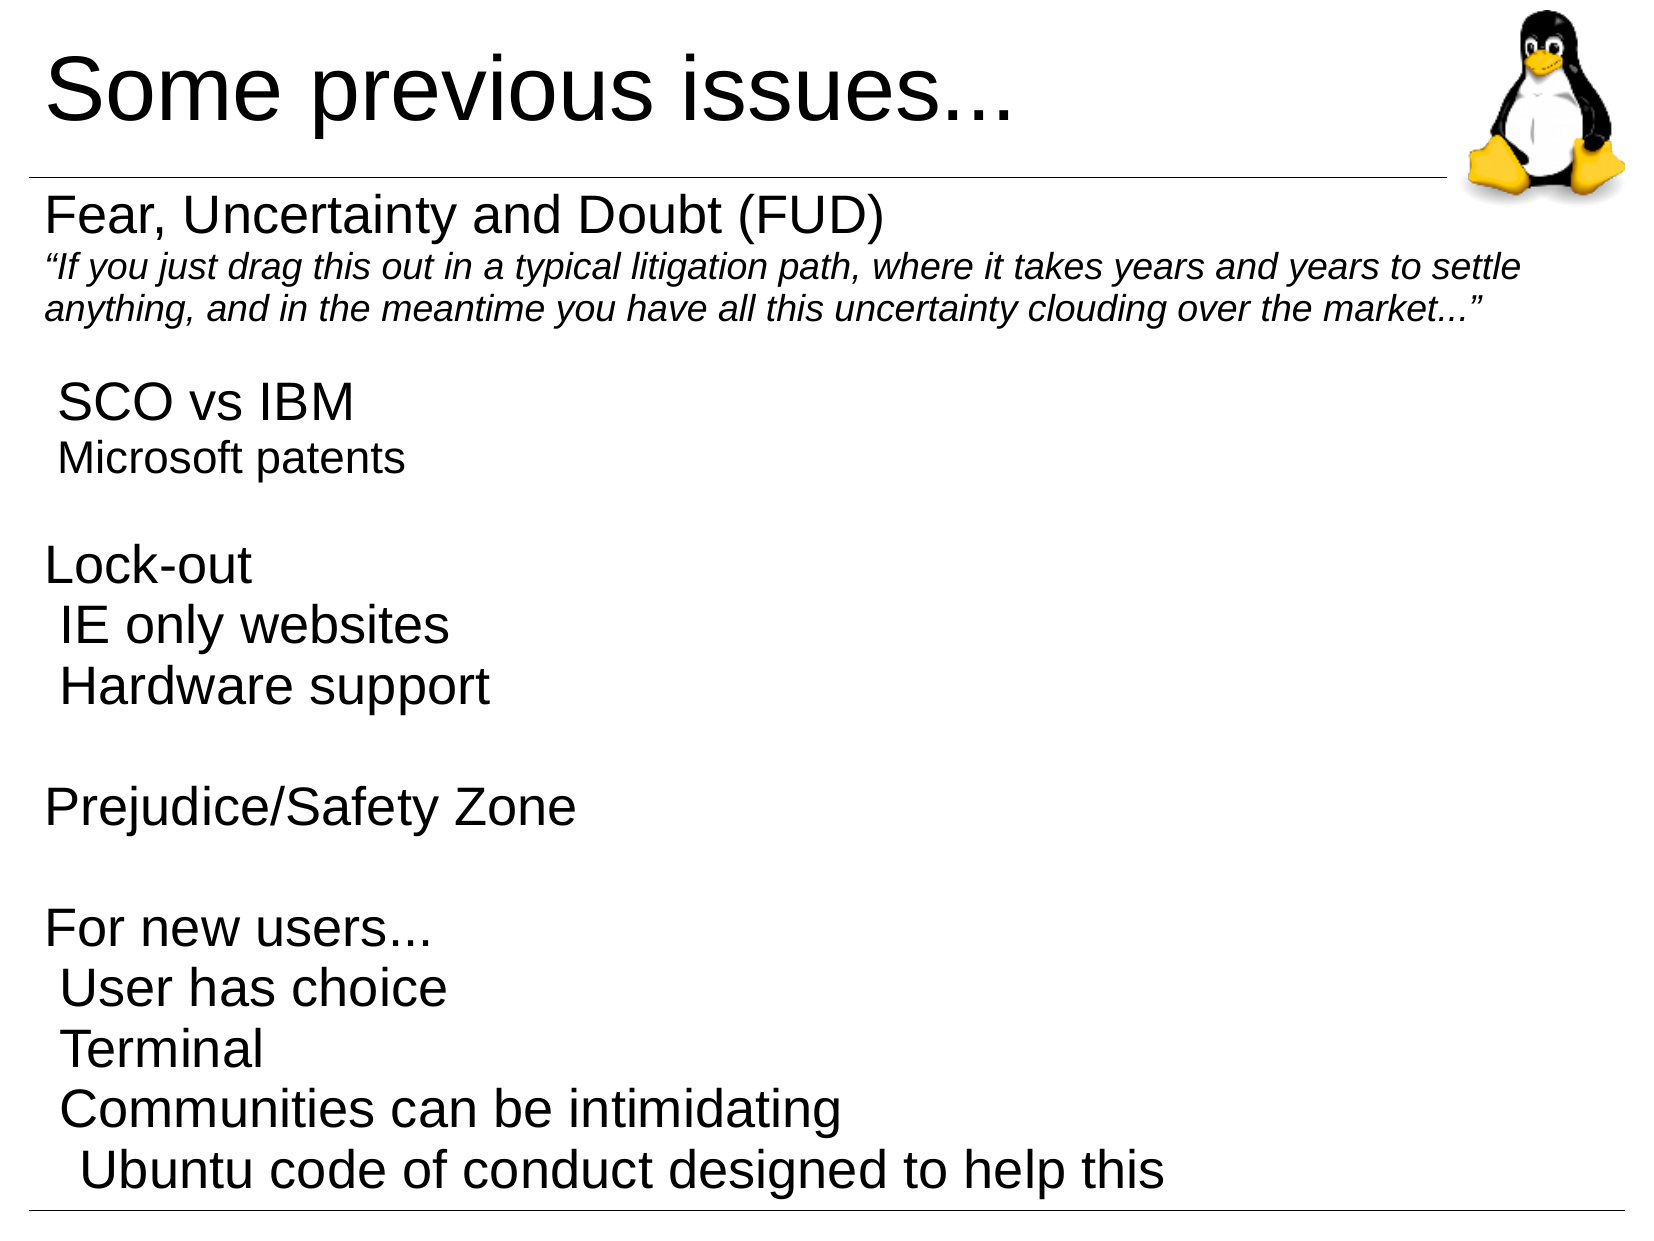

Some previous issues...
Fear, Uncertainty and Doubt (FUD)
“If you just drag this out in a typical litigation path, where it takes years and years to settle anything, and in the meantime you have all this uncertainty clouding over the market...”
 SCO vs IBM
 Microsoft patents
Lock-out
 IE only websites
 Hardware support
Prejudice/Safety Zone
For new users...
 User has choice
 Terminal
 Communities can be intimidating
Ubuntu code of conduct designed to help this